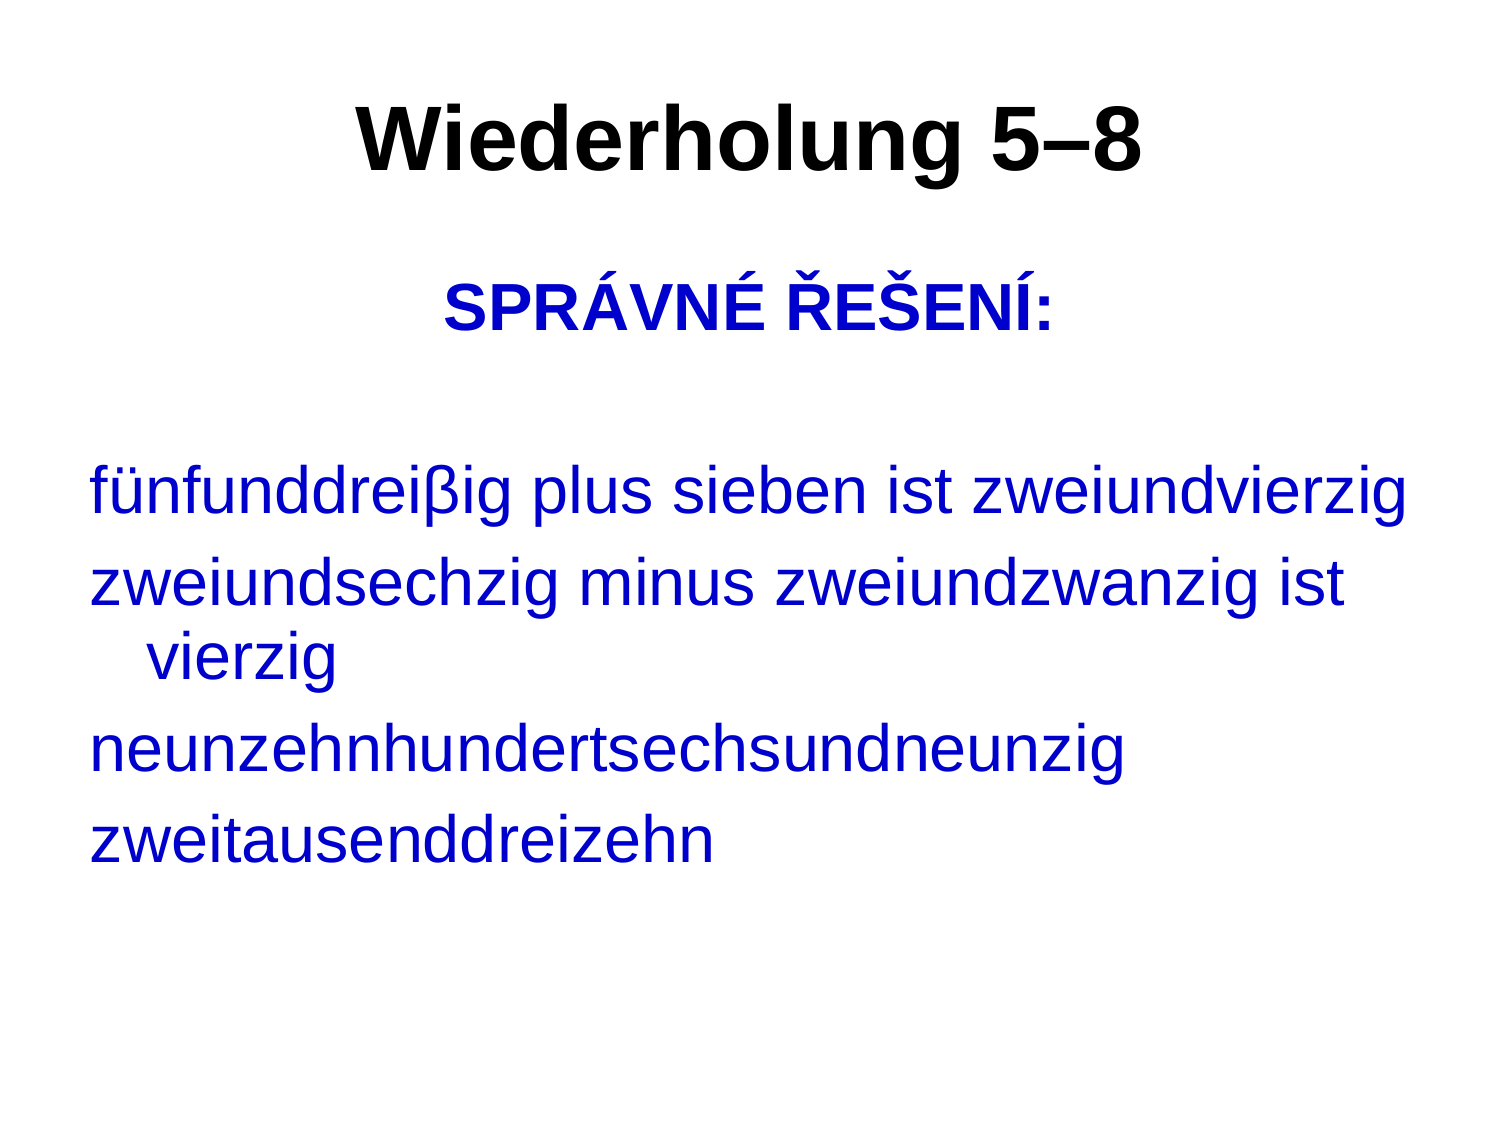

# Wiederholung 5–8
SPRÁVNÉ ŘEŠENÍ:
fünfunddreiβig plus sieben ist zweiundvierzig
zweiundsechzig minus zweiundzwanzig ist vierzig
neunzehnhundertsechsundneunzig
zweitausenddreizehn